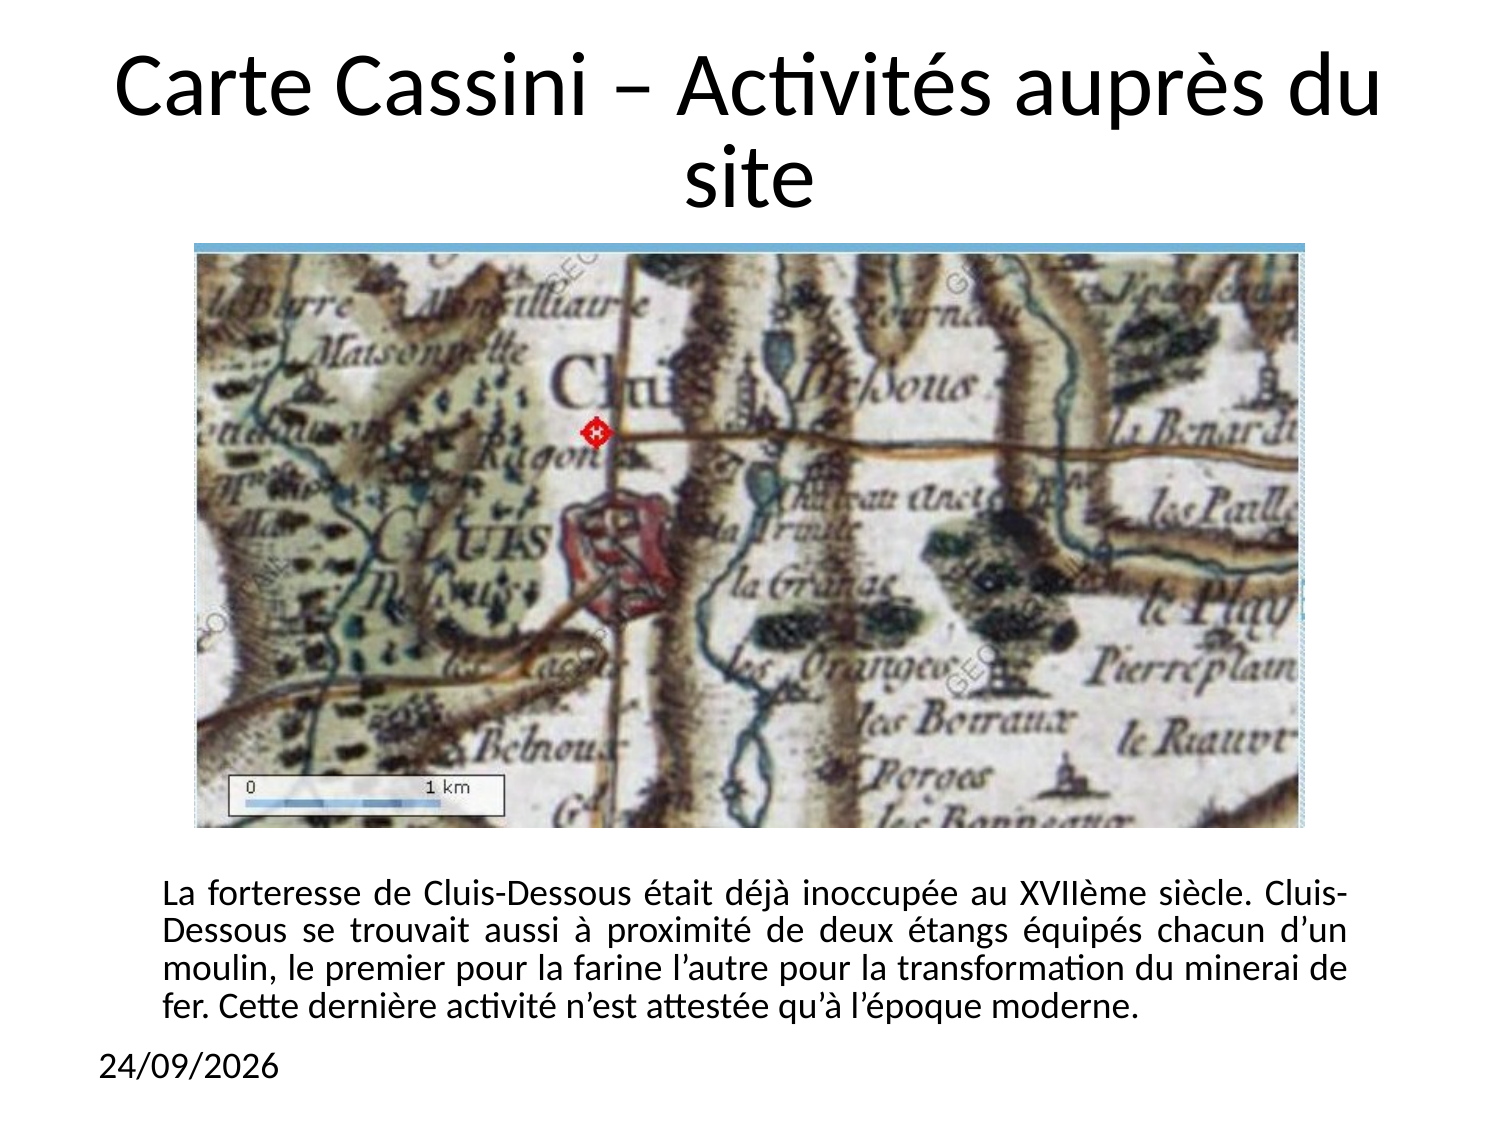

# Carte Cassini – Activités auprès du site
La forteresse de Cluis-Dessous était déjà inoccupée au XVIIème siècle. Cluis-Dessous se trouvait aussi à proximité de deux étangs équipés chacun d’un moulin, le premier pour la farine l’autre pour la transformation du minerai de fer. Cette dernière activité n’est attestée qu’à l’époque moderne.